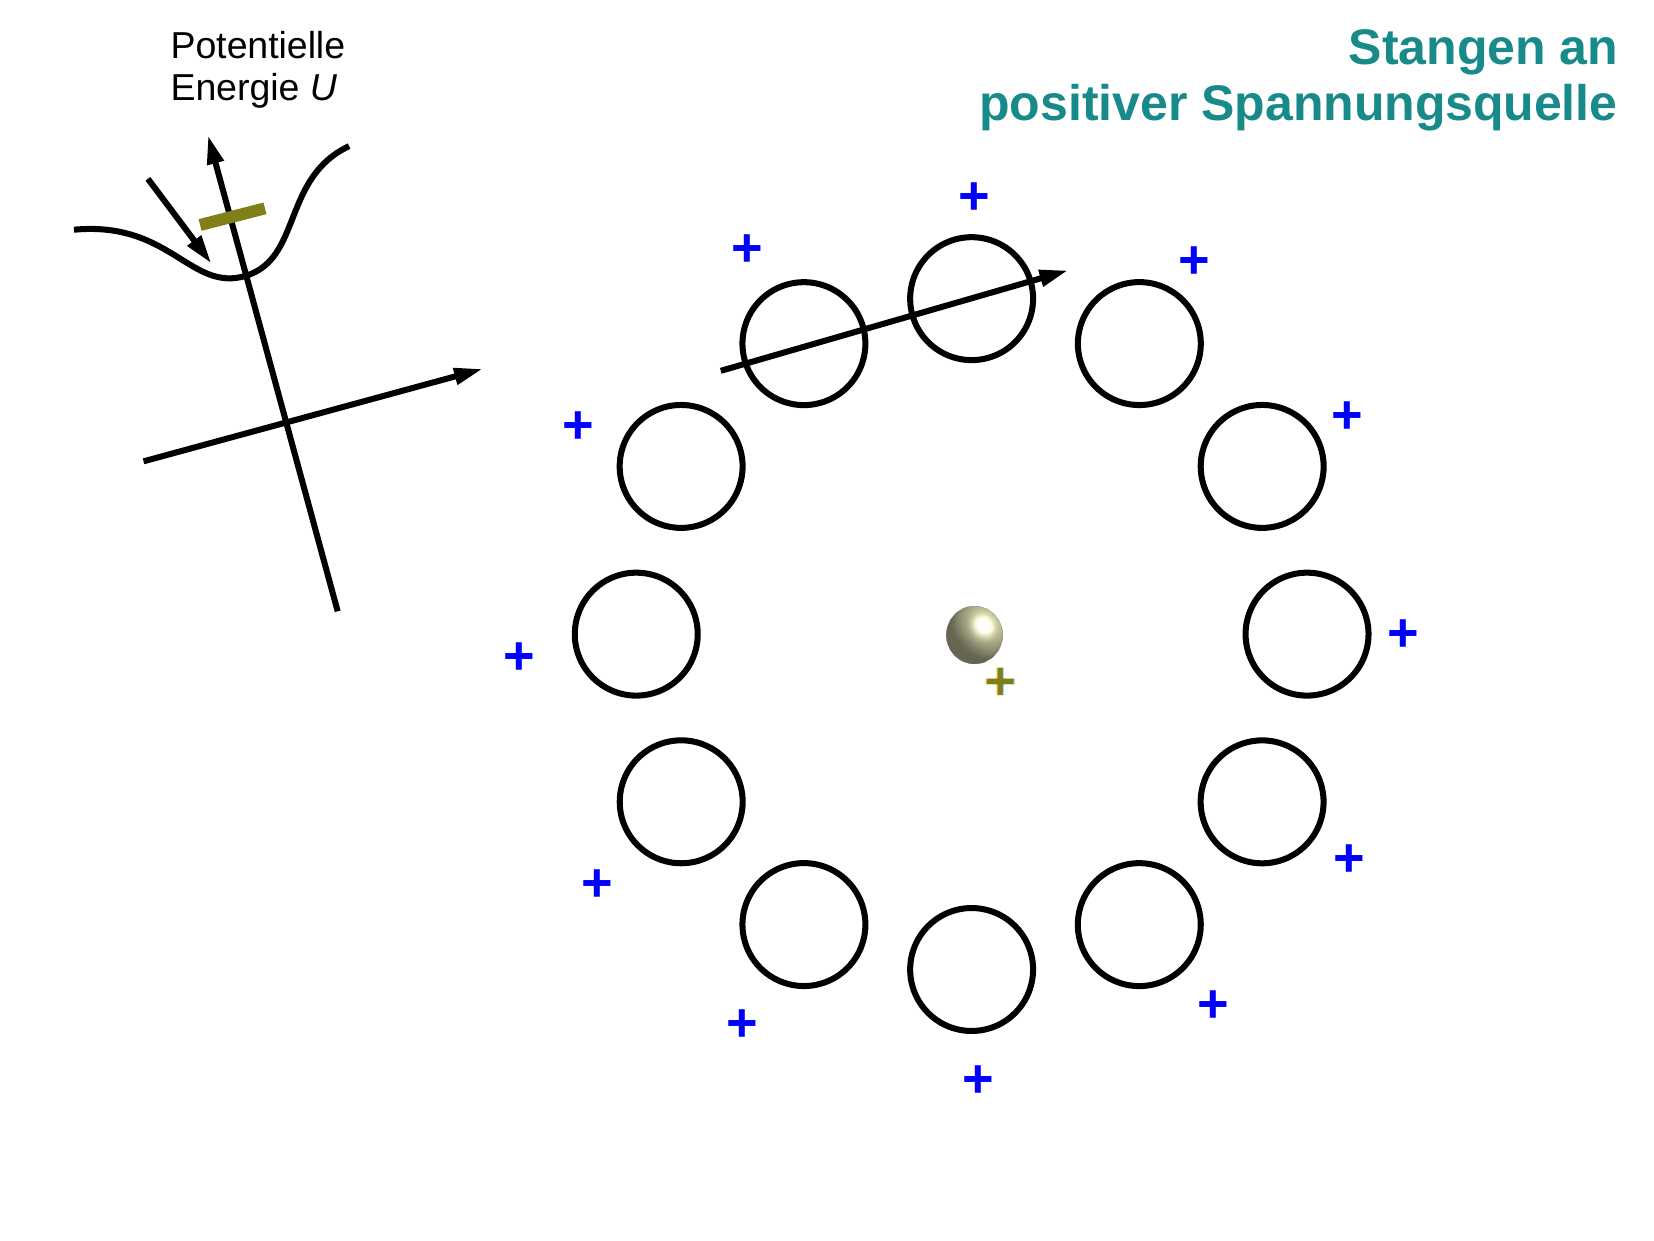

Stangen an
positiver Spannungsquelle
Potentielle
Energie U
+
+
+
+
+
+
+
+
+
+
+
+